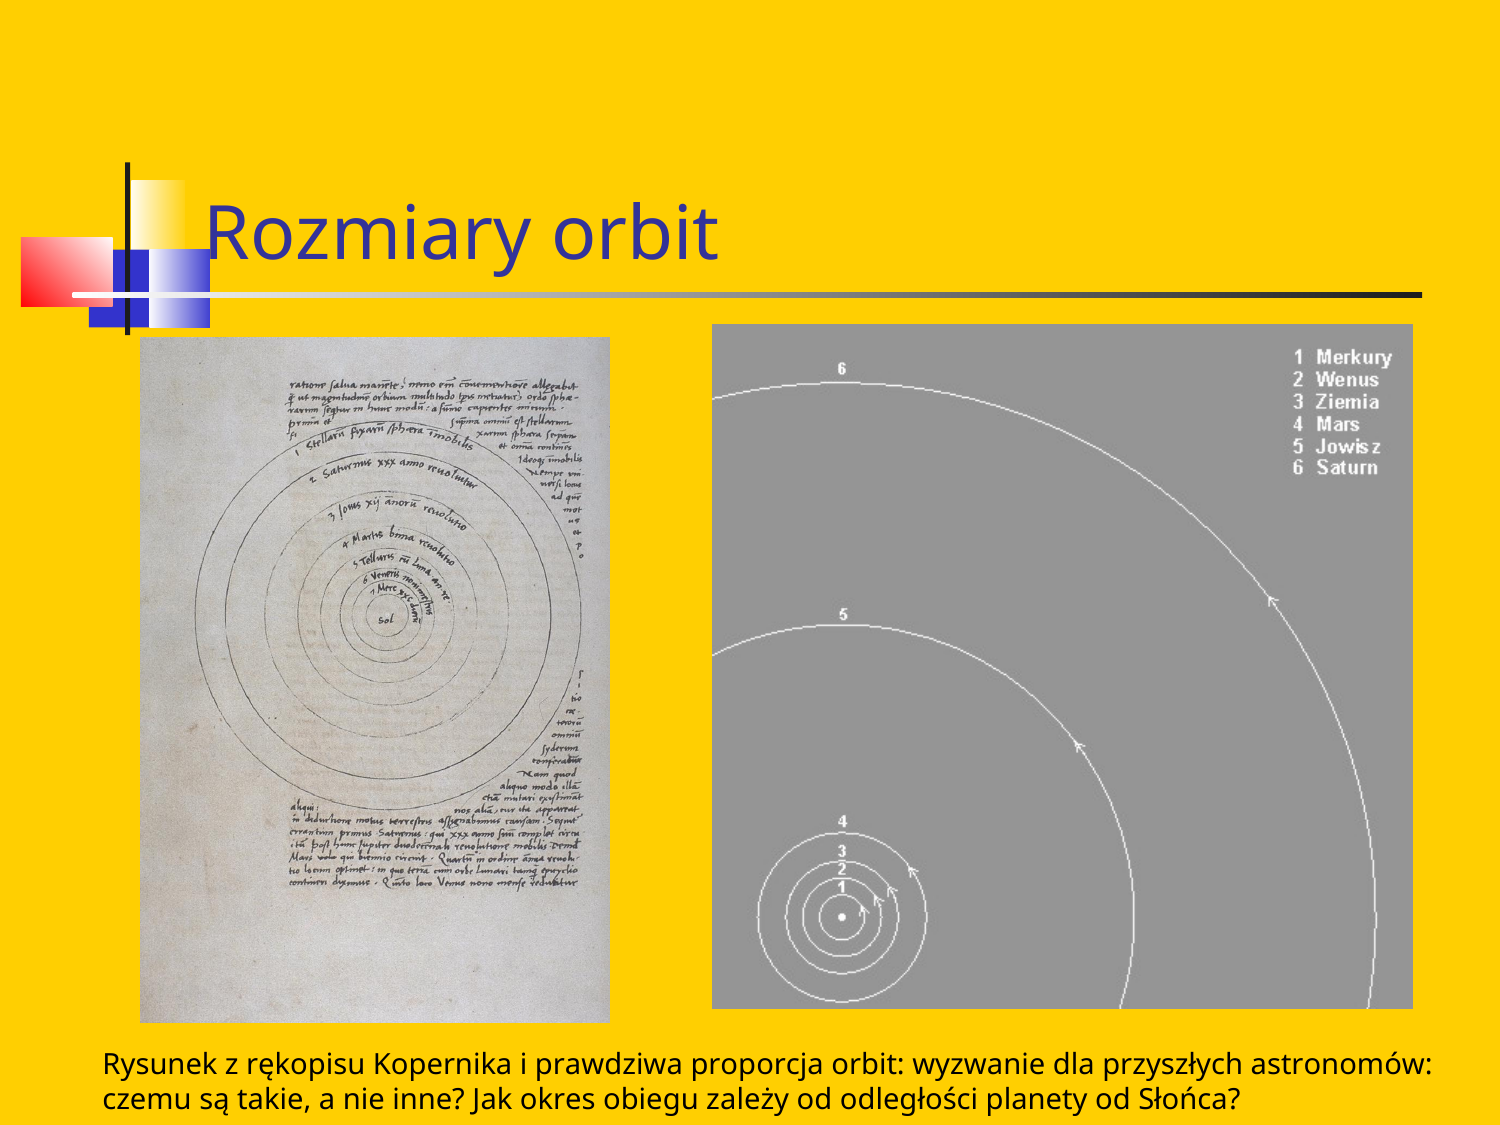

# Rozmiary orbit
Rysunek z rękopisu Kopernika i prawdziwa proporcja orbit: wyzwanie dla przyszłych astronomów: czemu są takie, a nie inne? Jak okres obiegu zależy od odległości planety od Słońca?